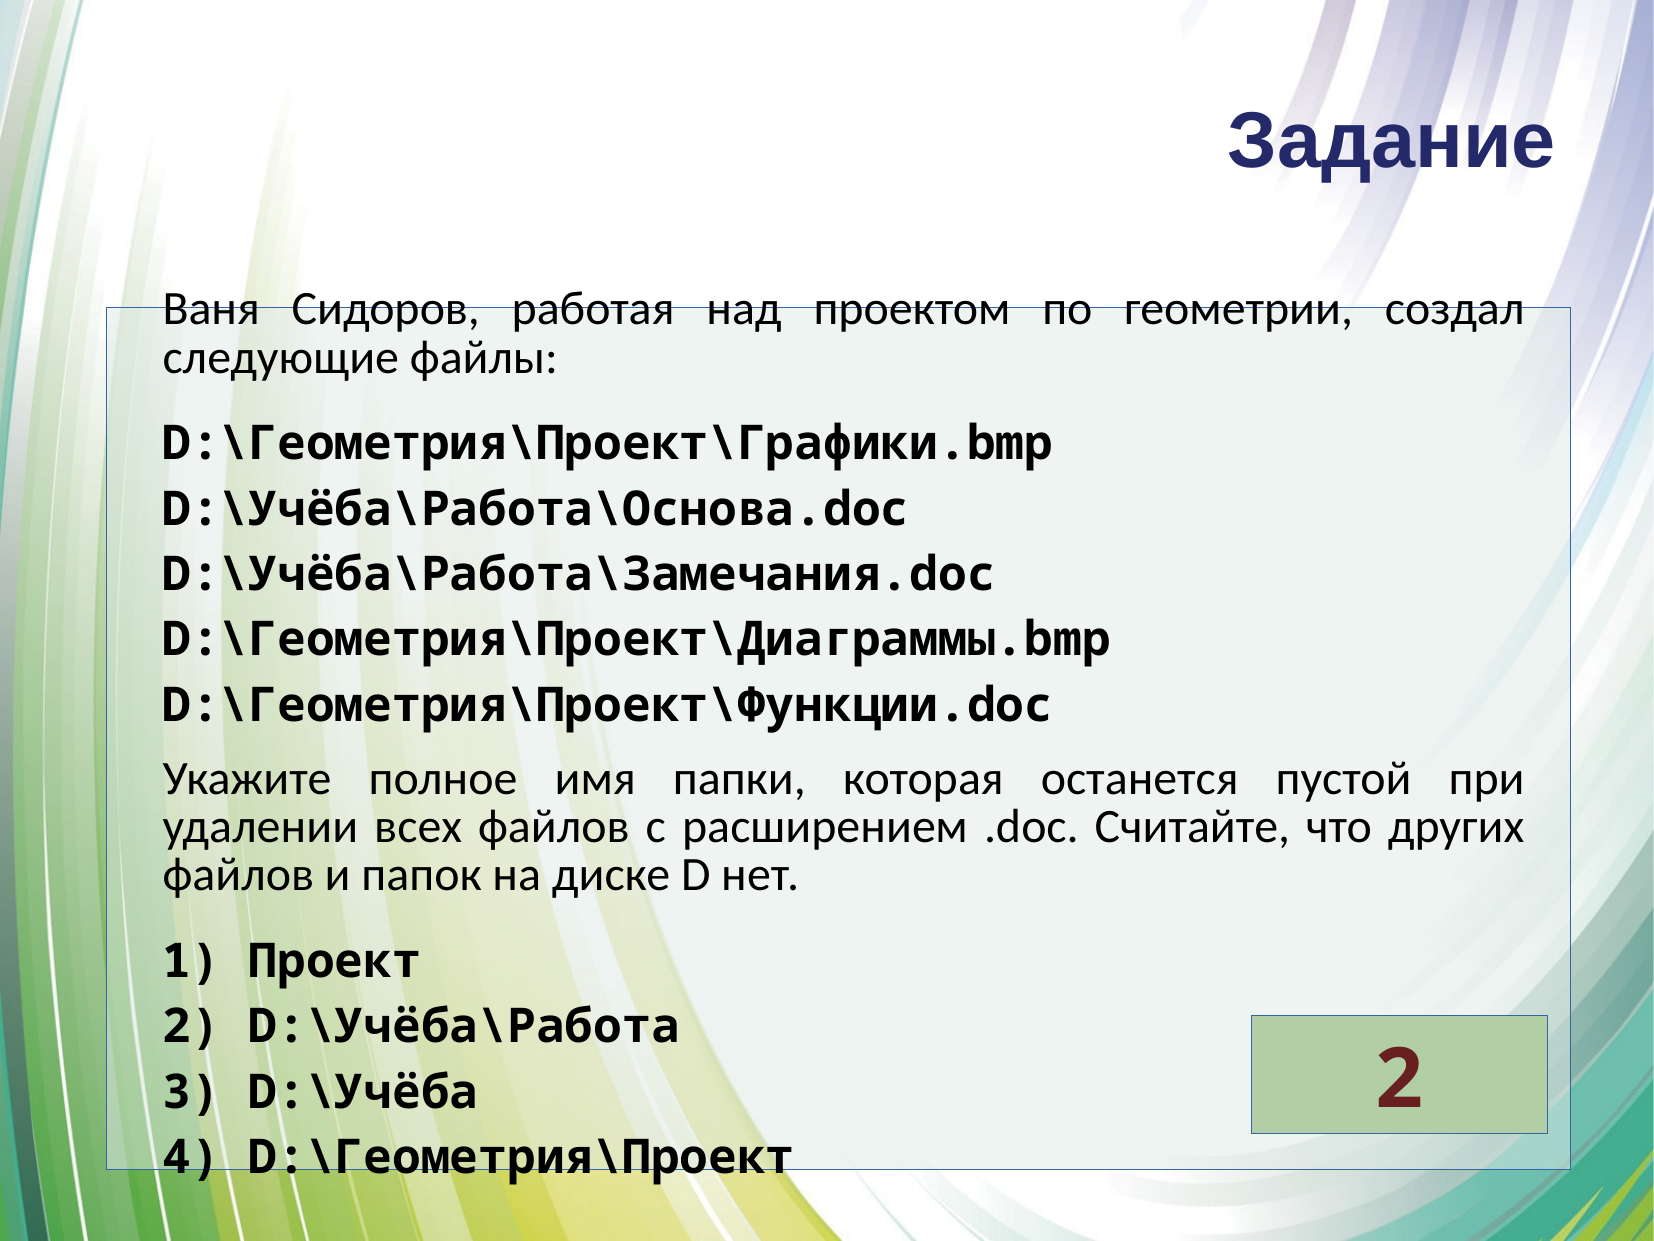

Задание
Ваня Сидоров, работая над проектом по геометрии, создал следующие файлы:
D:\Геометрия\Проект\Графики.bmр
D:\Учёба\Работа\Основа.doc
D:\Учёба\Работа\Замечания.dос
D:\Геометрия\Проект\Диаграммы.bmp
D:\Геометрия\Проект\Функции.doc
Укажите полное имя папки, которая останется пустой при удалении всех файлов с расширением .doc. Считайте, что других файлов и папок на диске D нет.
1) Проект
2) D:\Учёба\Работа
3) D:\Учёба
4) D:\Геометрия\Проект
2